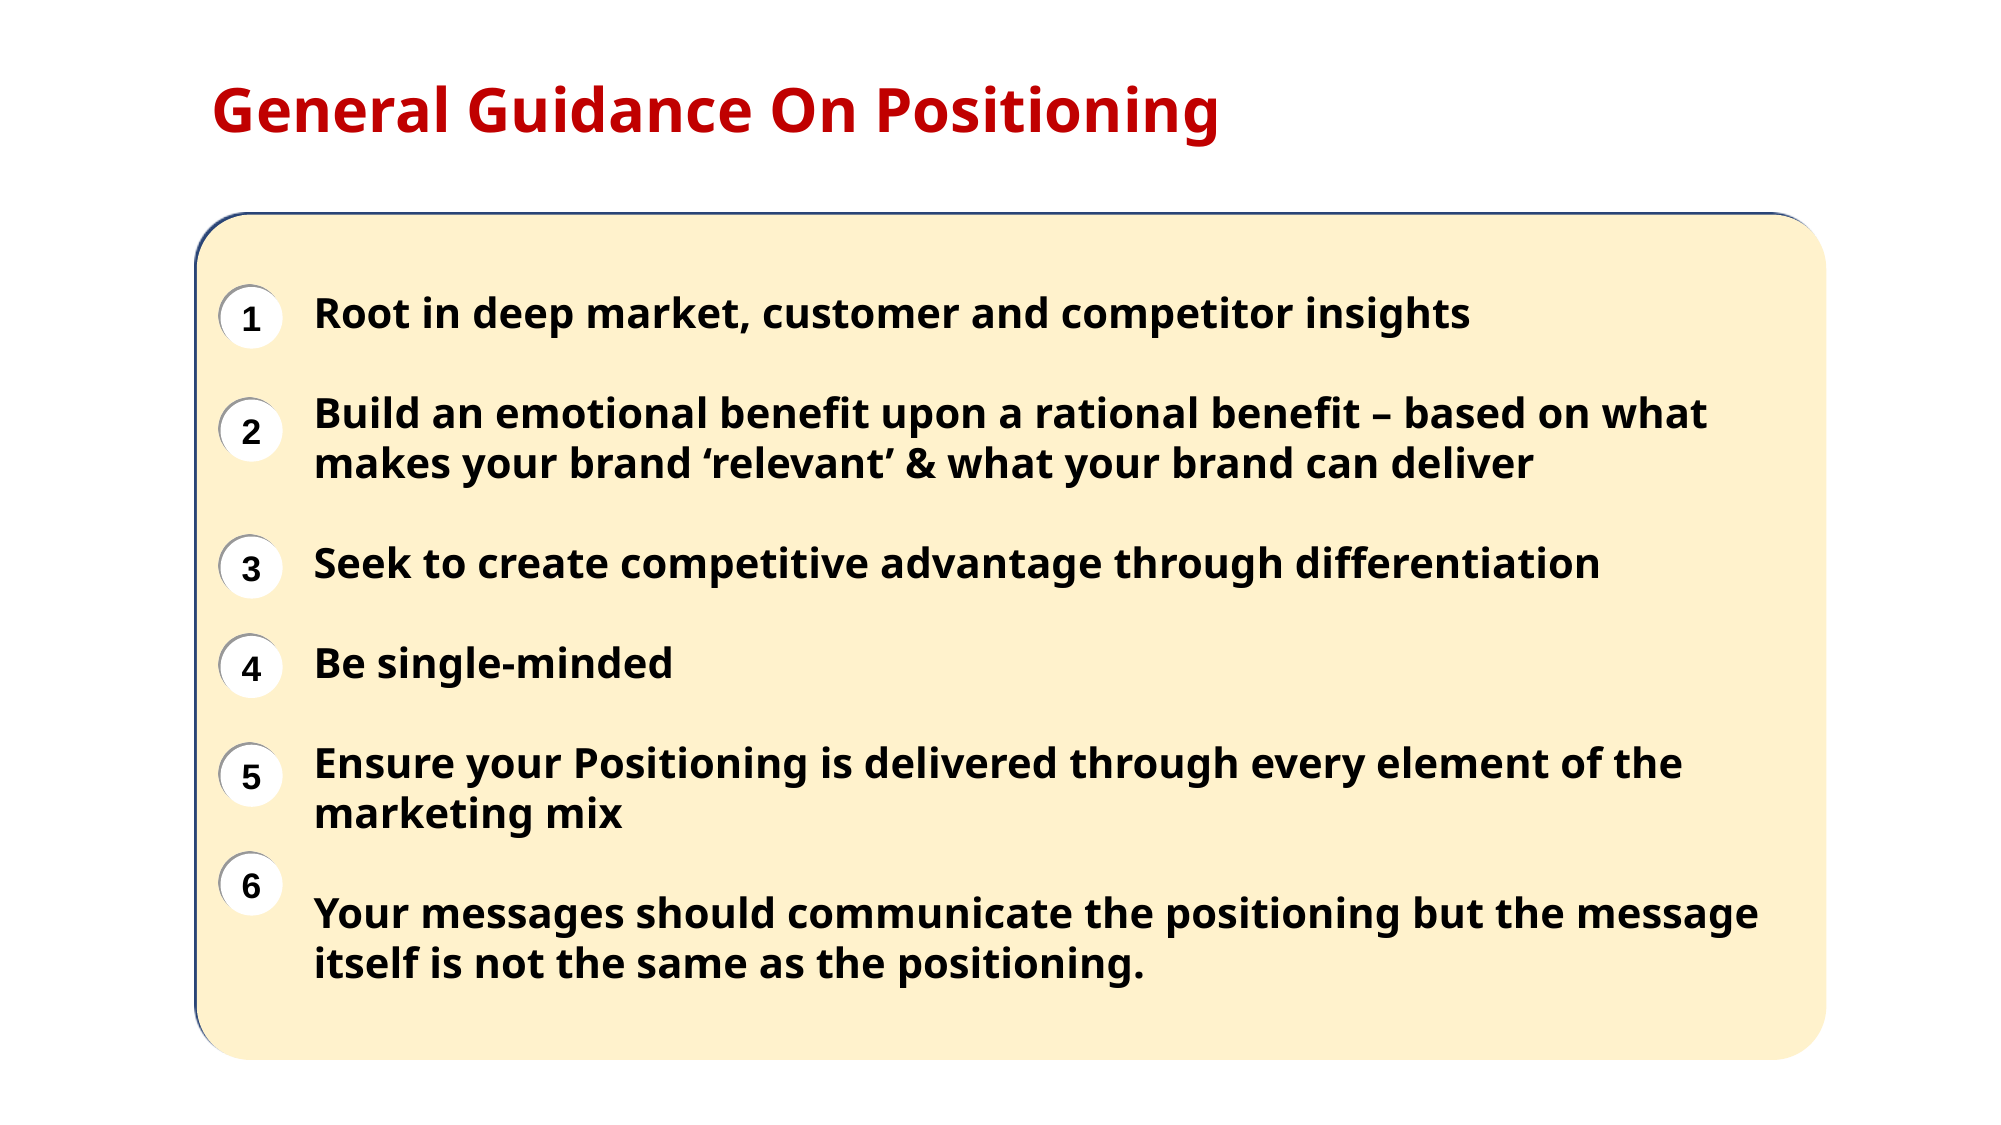

# General Guidance On Positioning
Root in deep market, customer and competitor insights
Build an emotional benefit upon a rational benefit – based on what makes your brand ‘relevant’ & what your brand can deliver
Seek to create competitive advantage through differentiation
Be single-minded
Ensure your Positioning is delivered through every element of the marketing mix
Your messages should communicate the positioning but the message itself is not the same as the positioning.
1
2
3
4
5
6